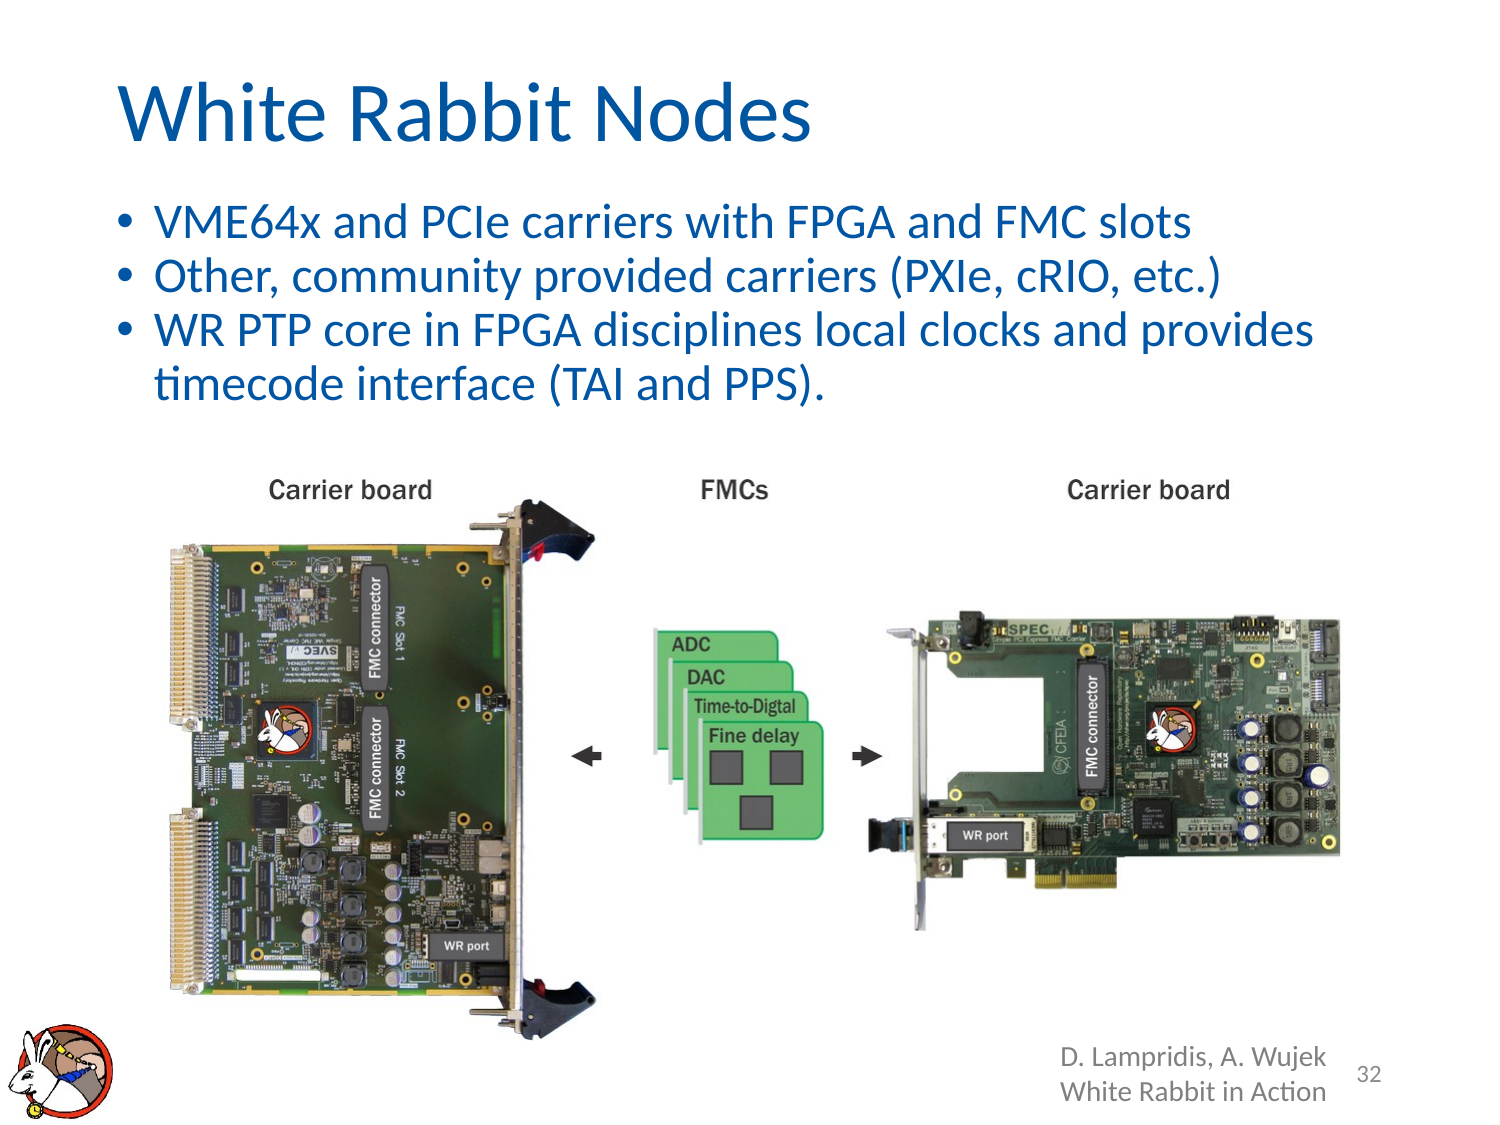

White Rabbit Nodes
VME64x and PCIe carriers with FPGA and FMC slots
Other, community provided carriers (PXIe, cRIO, etc.)
WR PTP core in FPGA disciplines local clocks and provides timecode interface (TAI and PPS).